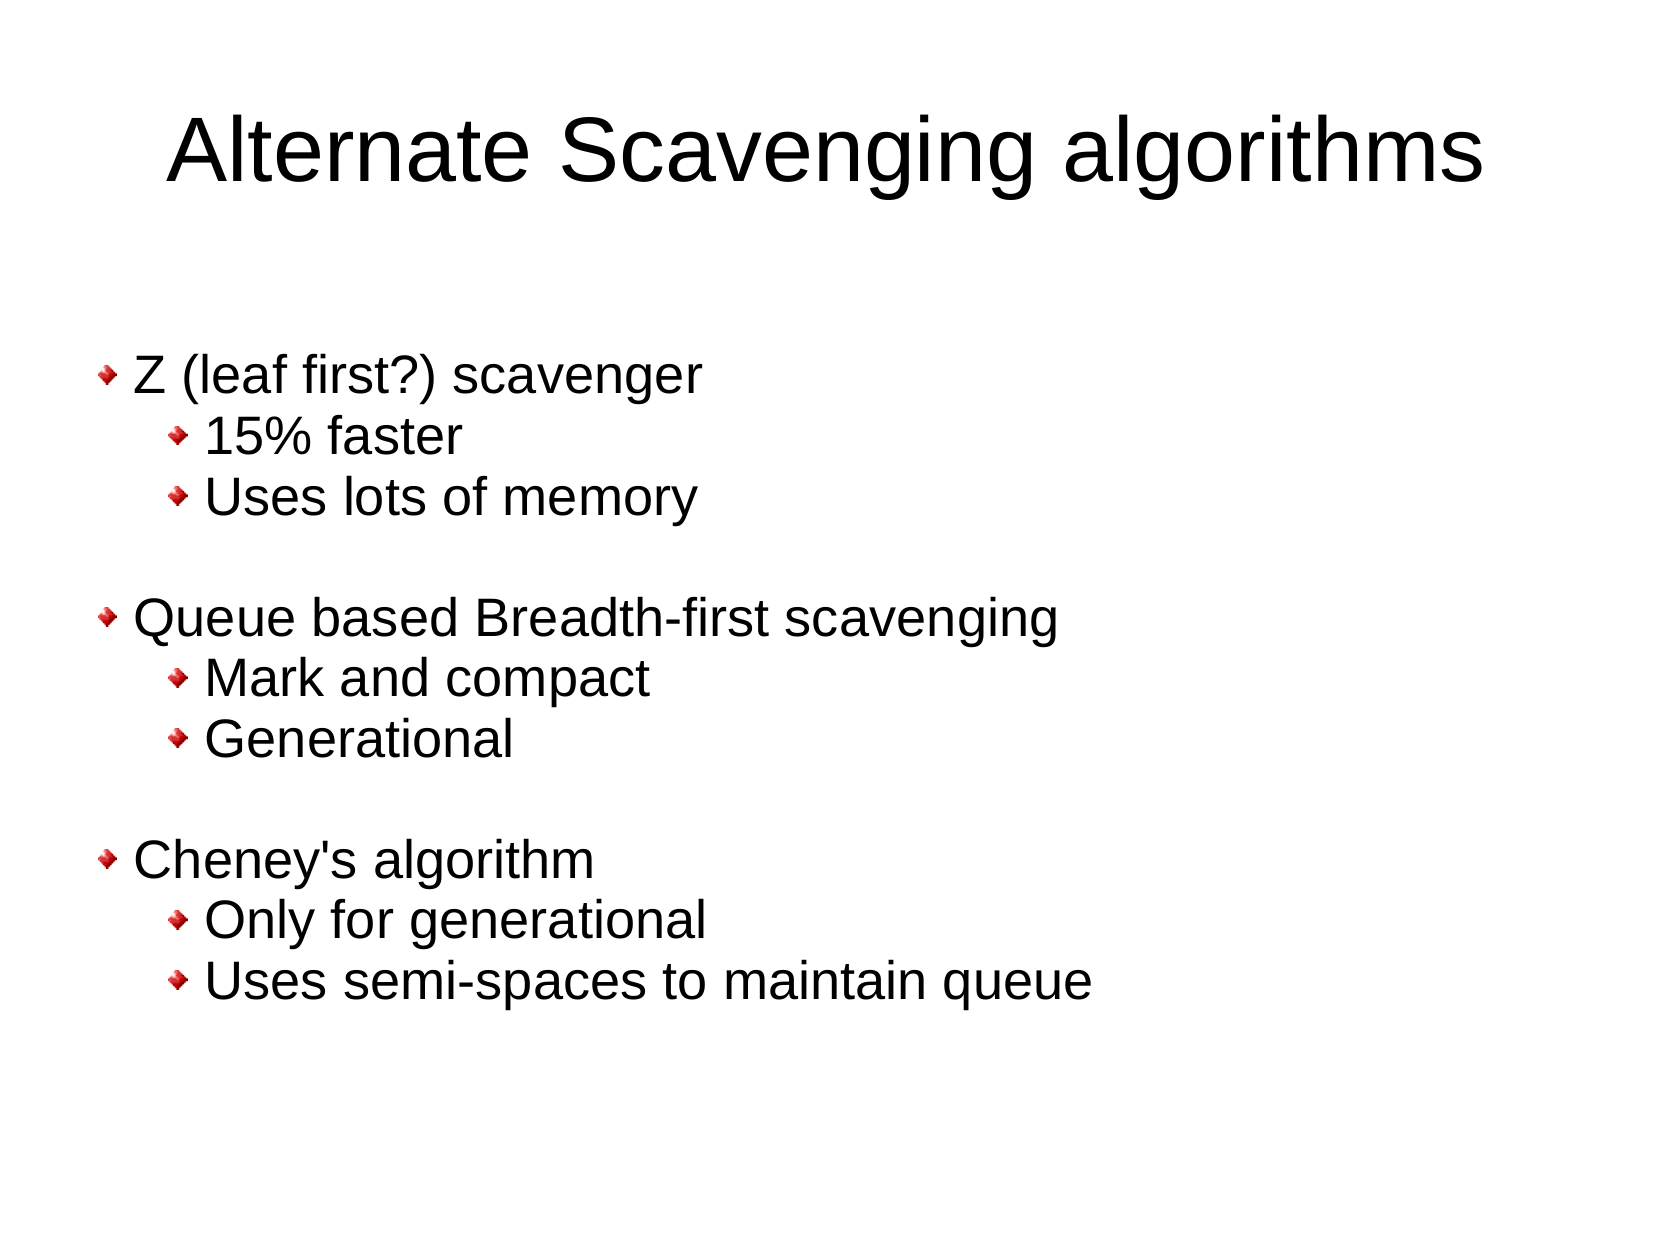

Alternate Scavenging algorithms
Z (leaf first?) scavenger
15% faster
Uses lots of memory
Queue based Breadth-first scavenging
Mark and compact
Generational
Cheney's algorithm
Only for generational
Uses semi-spaces to maintain queue